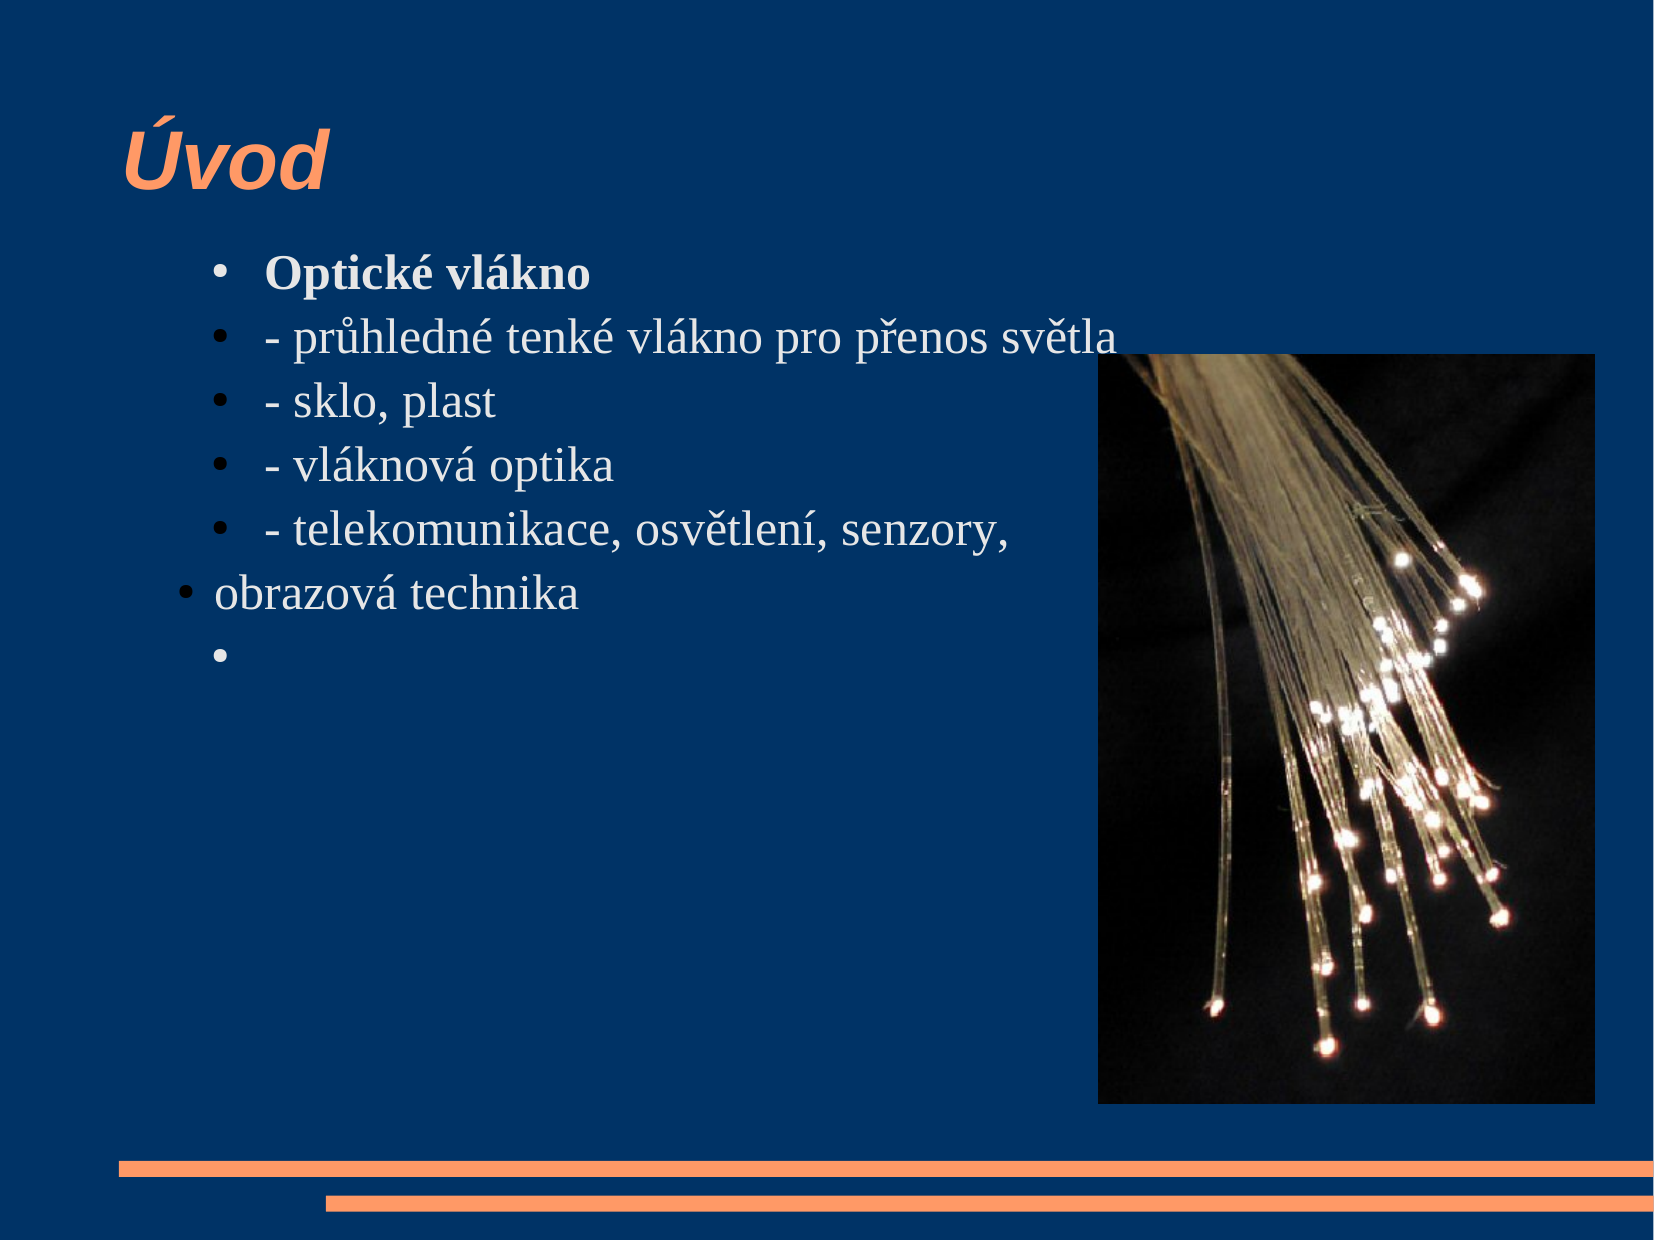

# Úvod
Optické vlákno
- průhledné tenké vlákno pro přenos světla
- sklo, plast
- vláknová optika
- telekomunikace, osvětlení, senzory,
obrazová technika